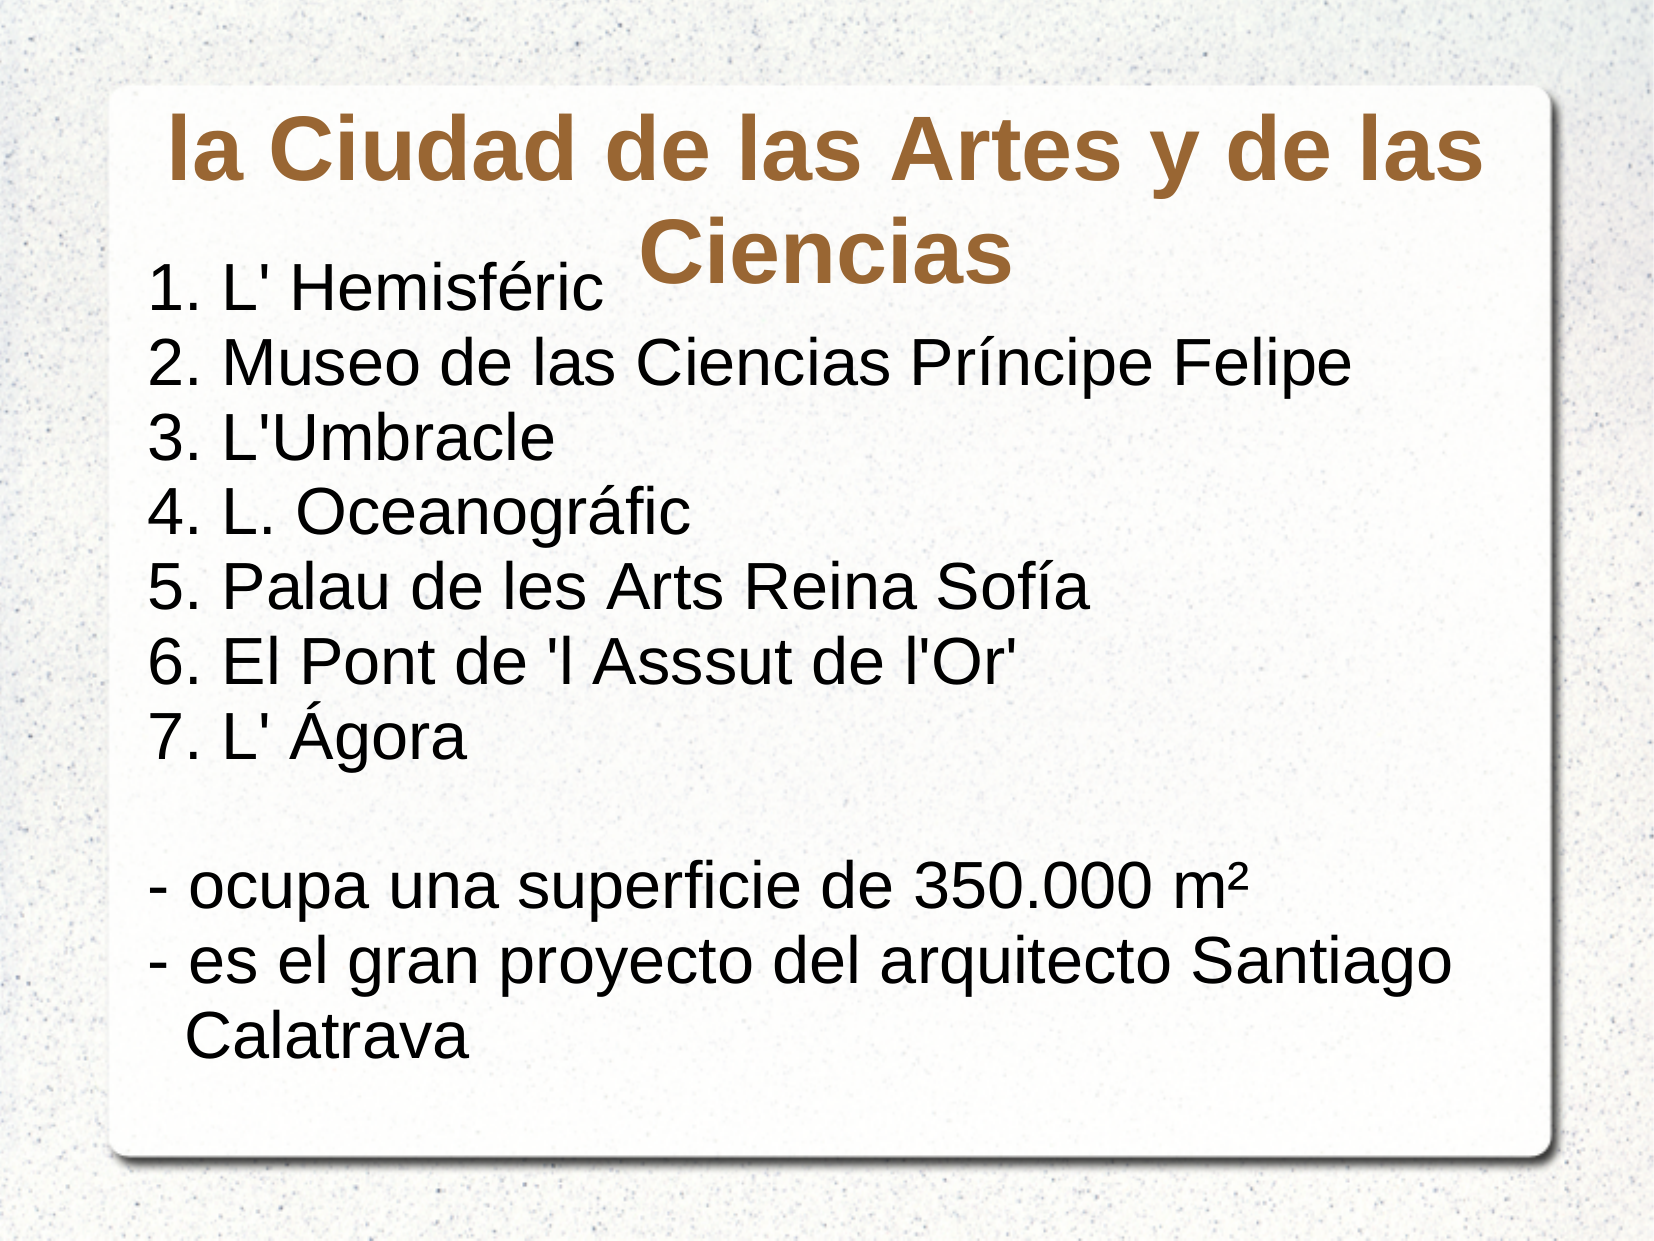

# la Ciudad de las Artes y de las Ciencias
1. L' Hemisféric
2. Museo de las Ciencias Príncipe Felipe
3. L'Umbracle
4. L. Oceanográfic
5. Palau de les Arts Reina Sofía
6. El Pont de 'l Asssut de l'Or'
7. L' Ágora
- ocupa una superficie de 350.000 m²
- es el gran proyecto del arquitecto Santiago Calatrava